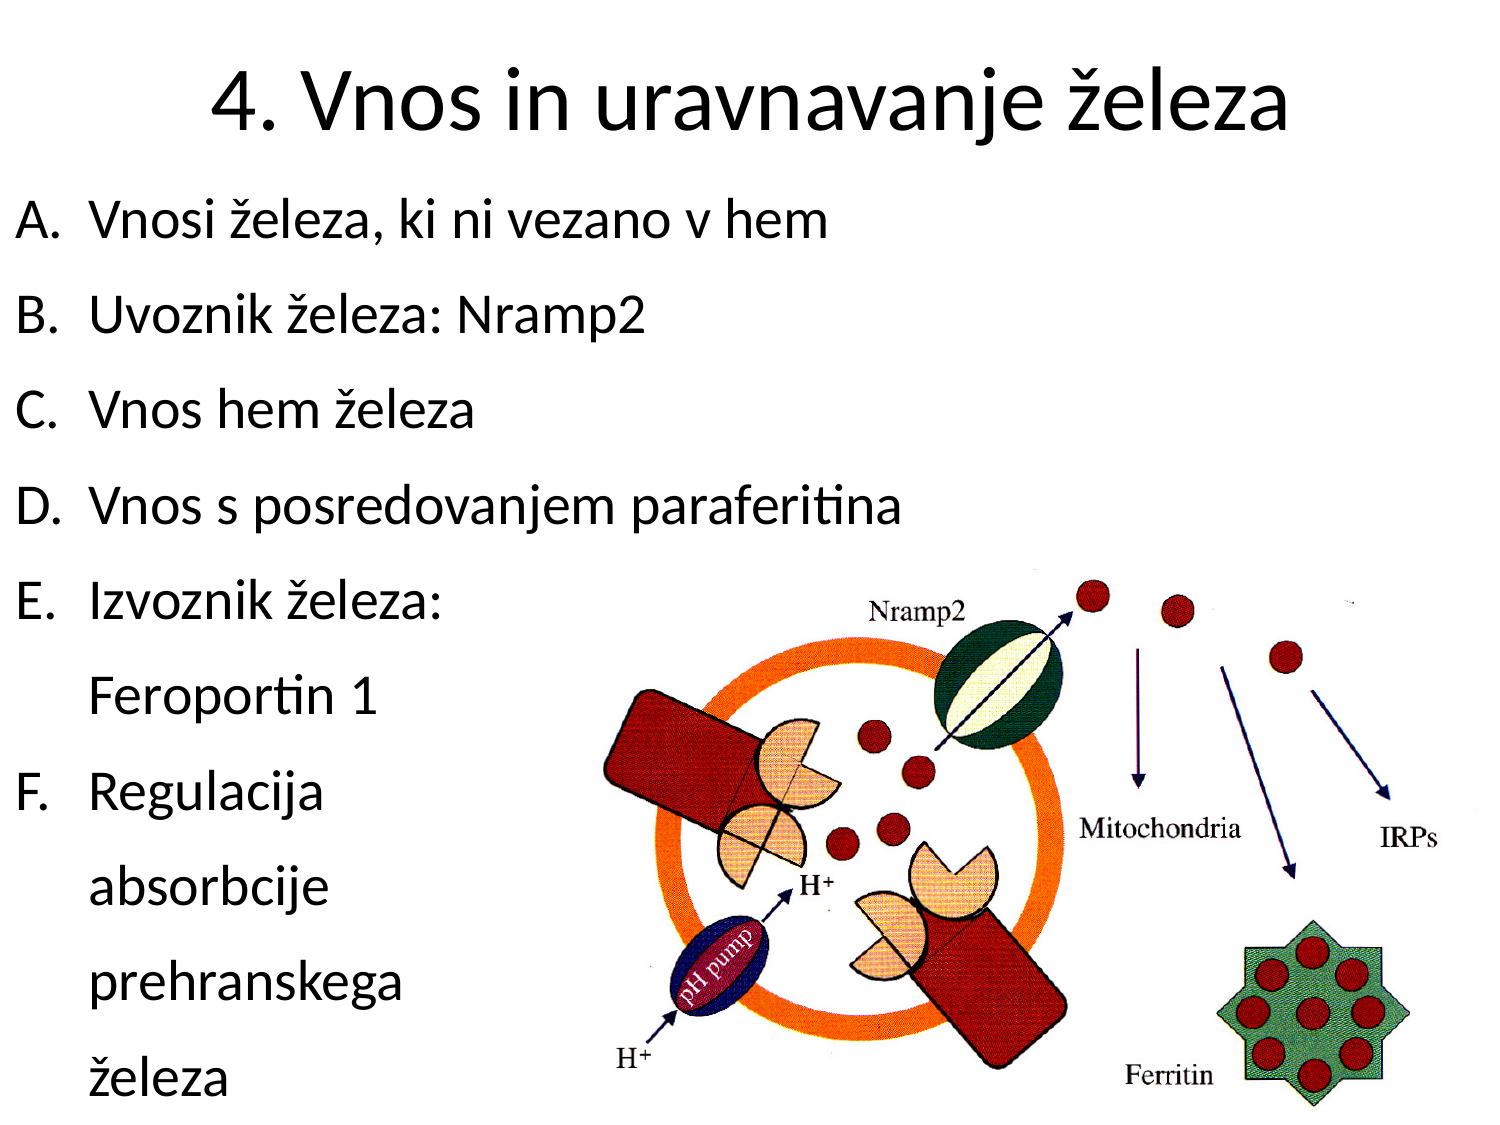

# 4. Vnos in uravnavanje železa
Vnosi železa, ki ni vezano v hem
Uvoznik železa: Nramp2
Vnos hem železa
Vnos s posredovanjem paraferitina
Izvoznik železa:
	Feroportin 1
Regulacija
	absorbcije
	prehranskega
	železa